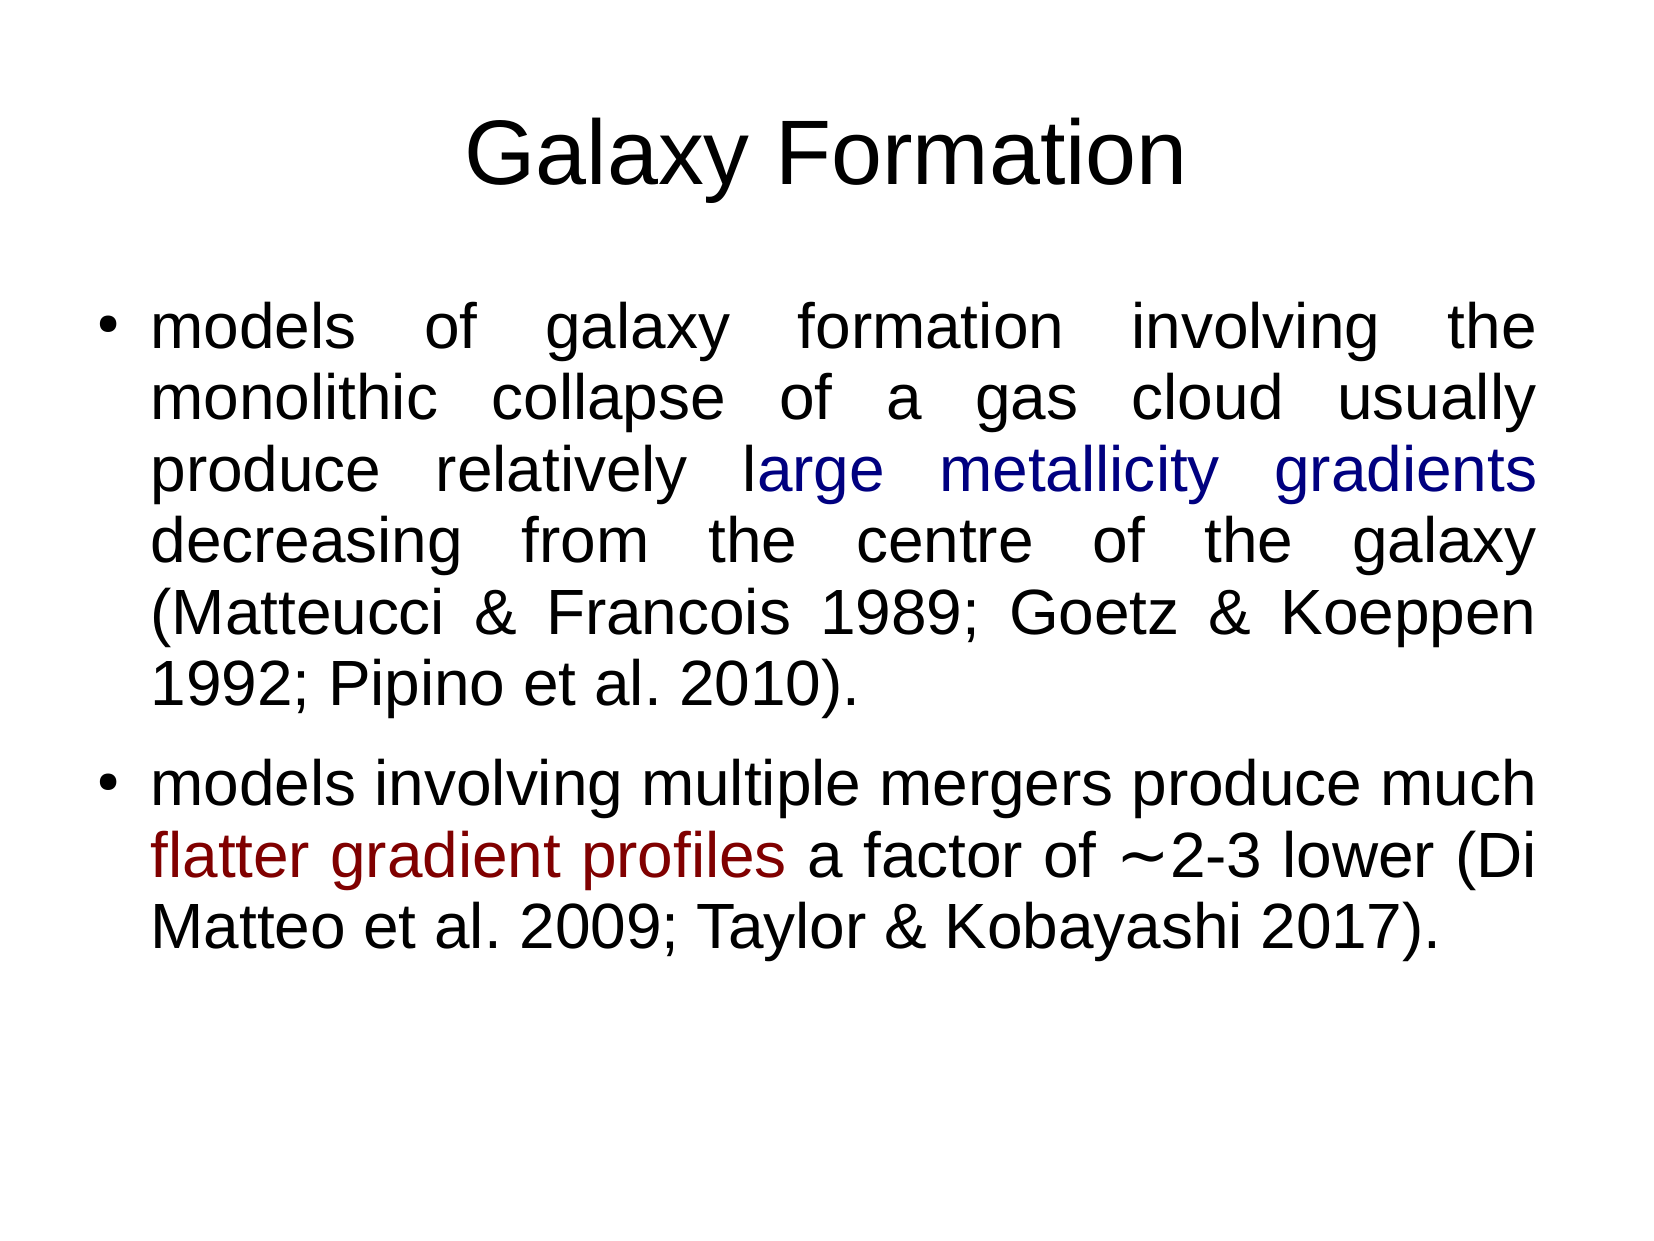

# Galaxy Formation
models of galaxy formation involving the monolithic collapse of a gas cloud usually produce relatively large metallicity gradients decreasing from the centre of the galaxy (Matteucci & Francois 1989; Goetz & Koeppen 1992; Pipino et al. 2010).
models involving multiple mergers produce much flatter gradient profiles a factor of ∼2-3 lower (Di Matteo et al. 2009; Taylor & Kobayashi 2017).